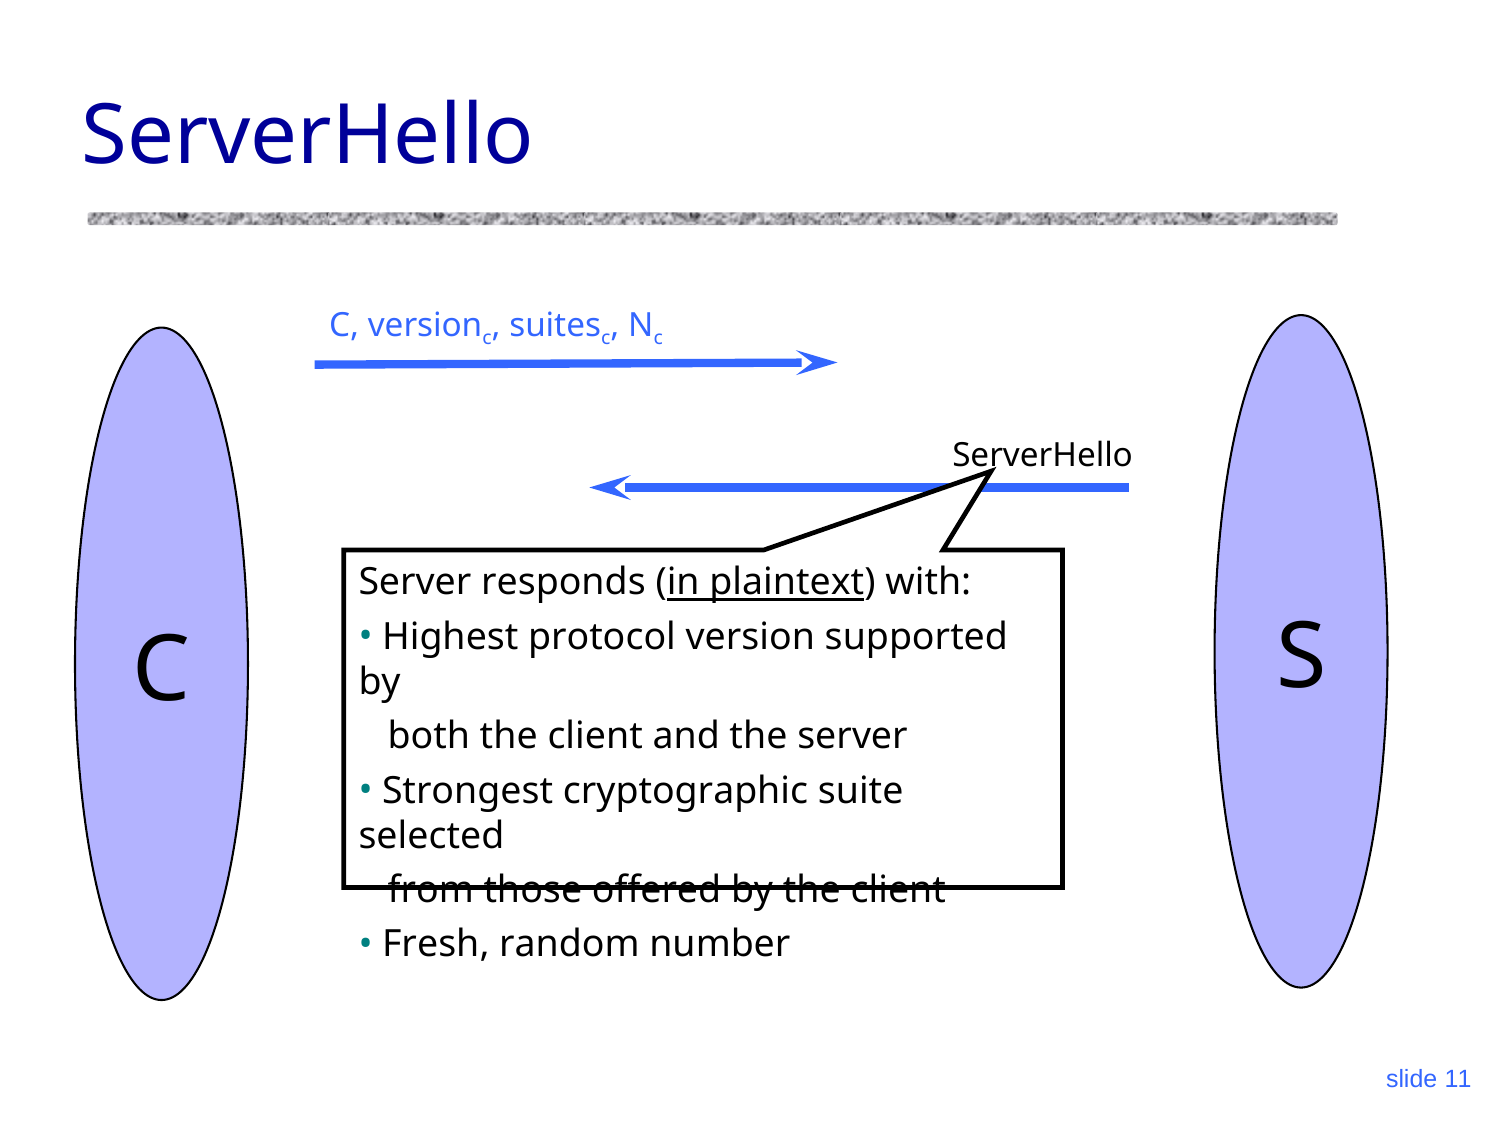

# ServerHello
C, versionc, suitesc, Nc
S
C
ServerHello
Server responds (in plaintext) with:
 Highest protocol version supported by
 both the client and the server
 Strongest cryptographic suite selected
 from those offered by the client
 Fresh, random number
slide